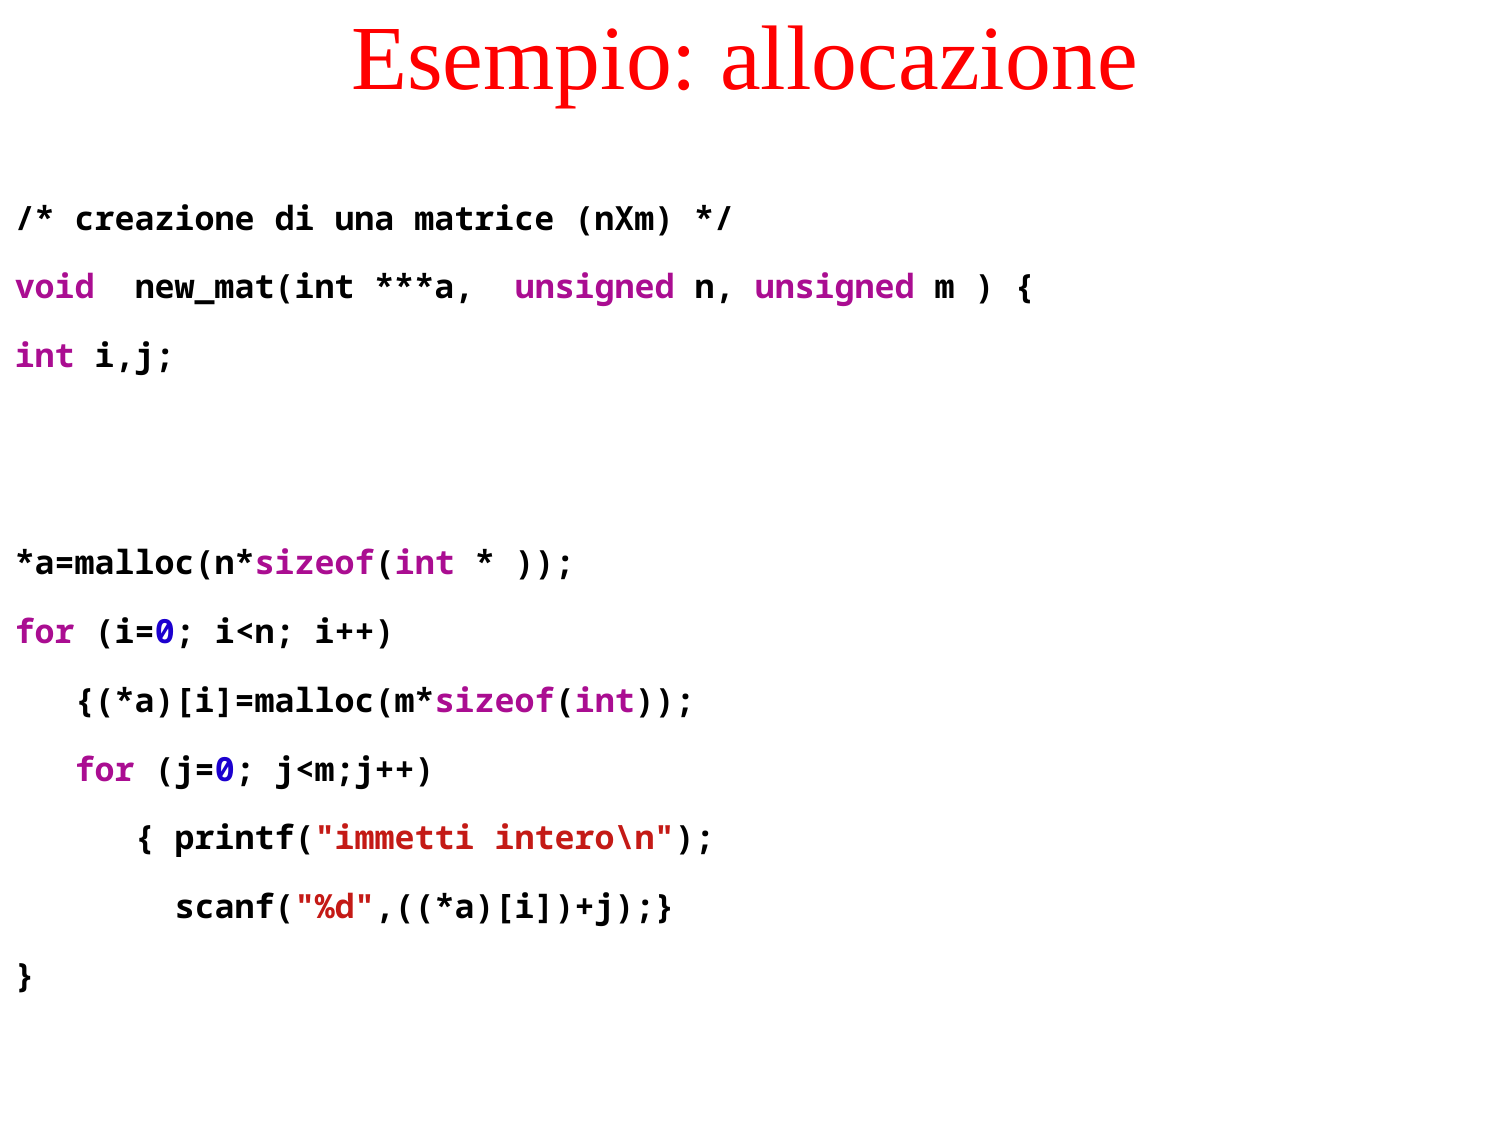

# Esempio: allocazione
/* creazione di una matrice (nXm) */
void new_mat(int ***a, unsigned n, unsigned m ) {
int i,j;
*a=malloc(n*sizeof(int * ));
for (i=0; i<n; i++)
 {(*a)[i]=malloc(m*sizeof(int));
 for (j=0; j<m;j++)
 { printf("immetti intero\n");
 scanf("%d",((*a)[i])+j);}
}